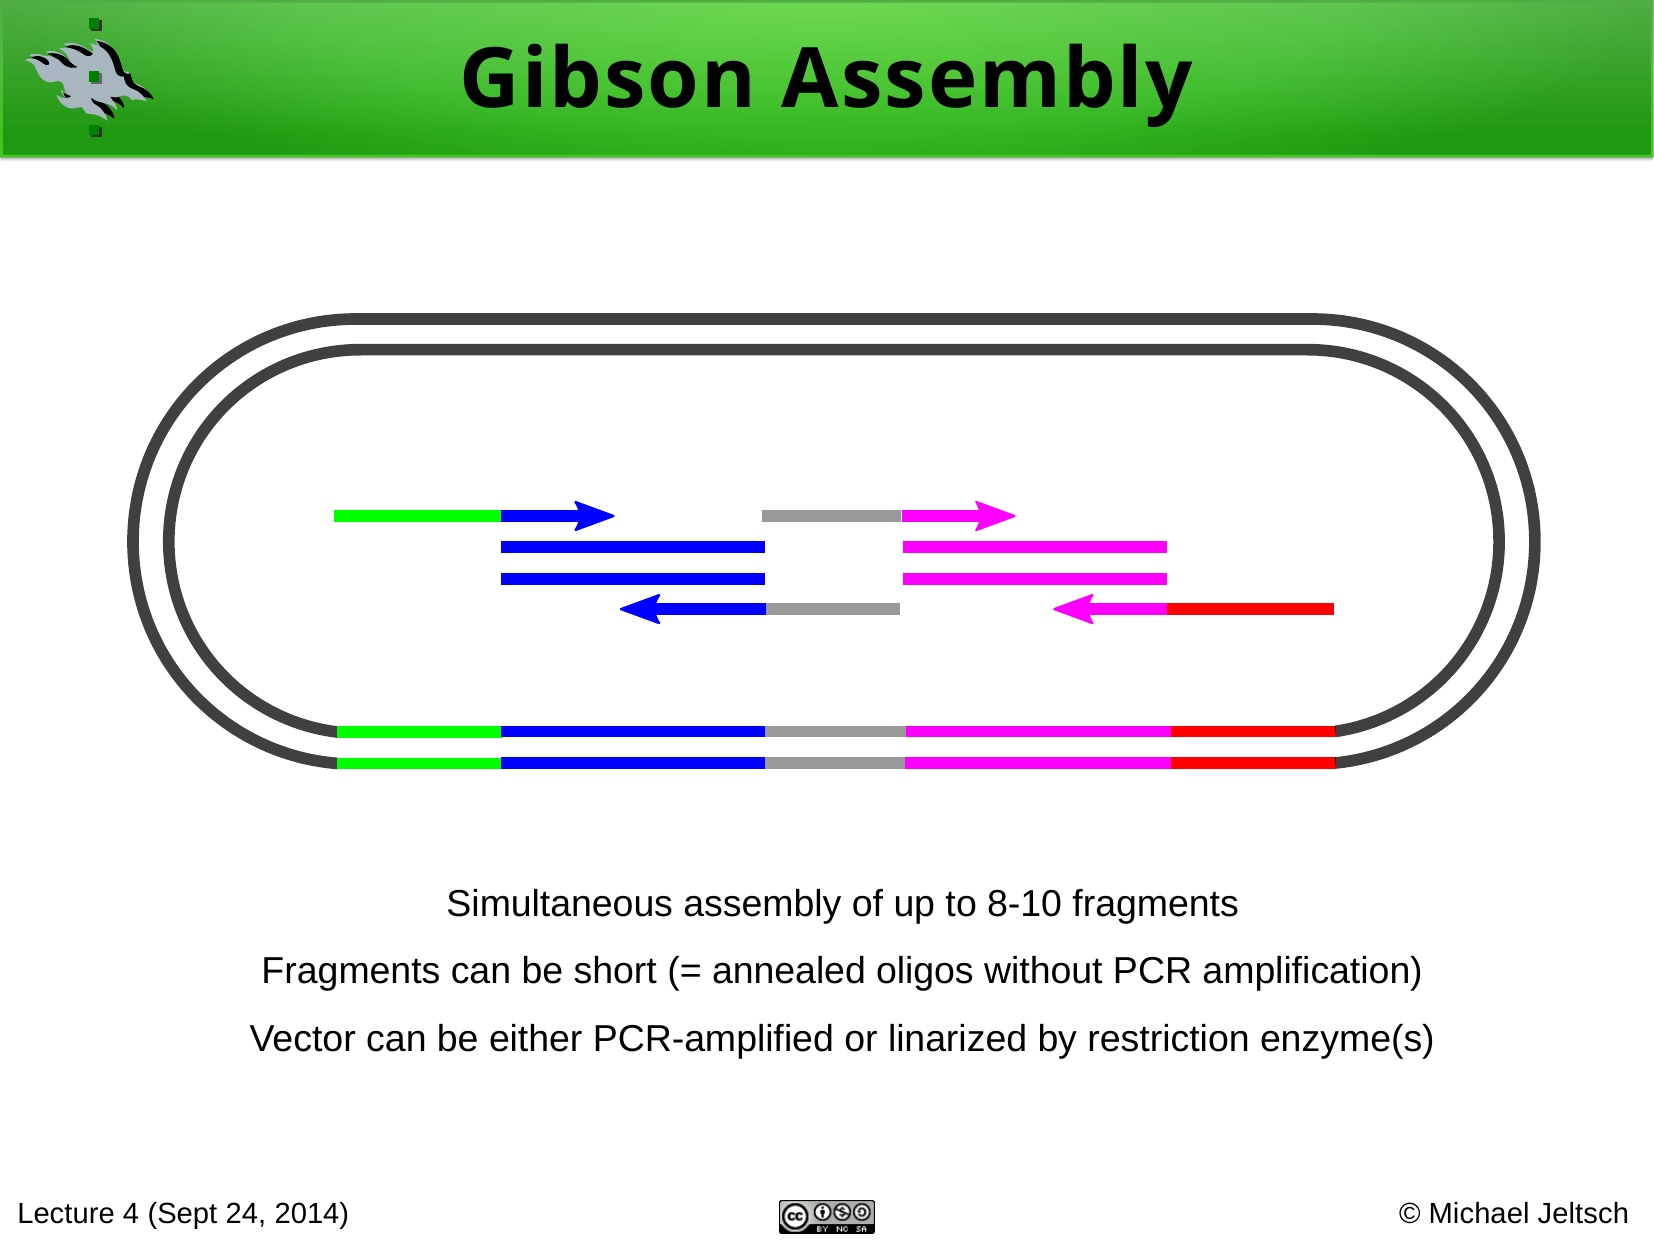

# Gibson Assembly
Simultaneous assembly of up to 8-10 fragments
Fragments can be short (= annealed oligos without PCR amplification)
Vector can be either PCR-amplified or linarized by restriction enzyme(s)